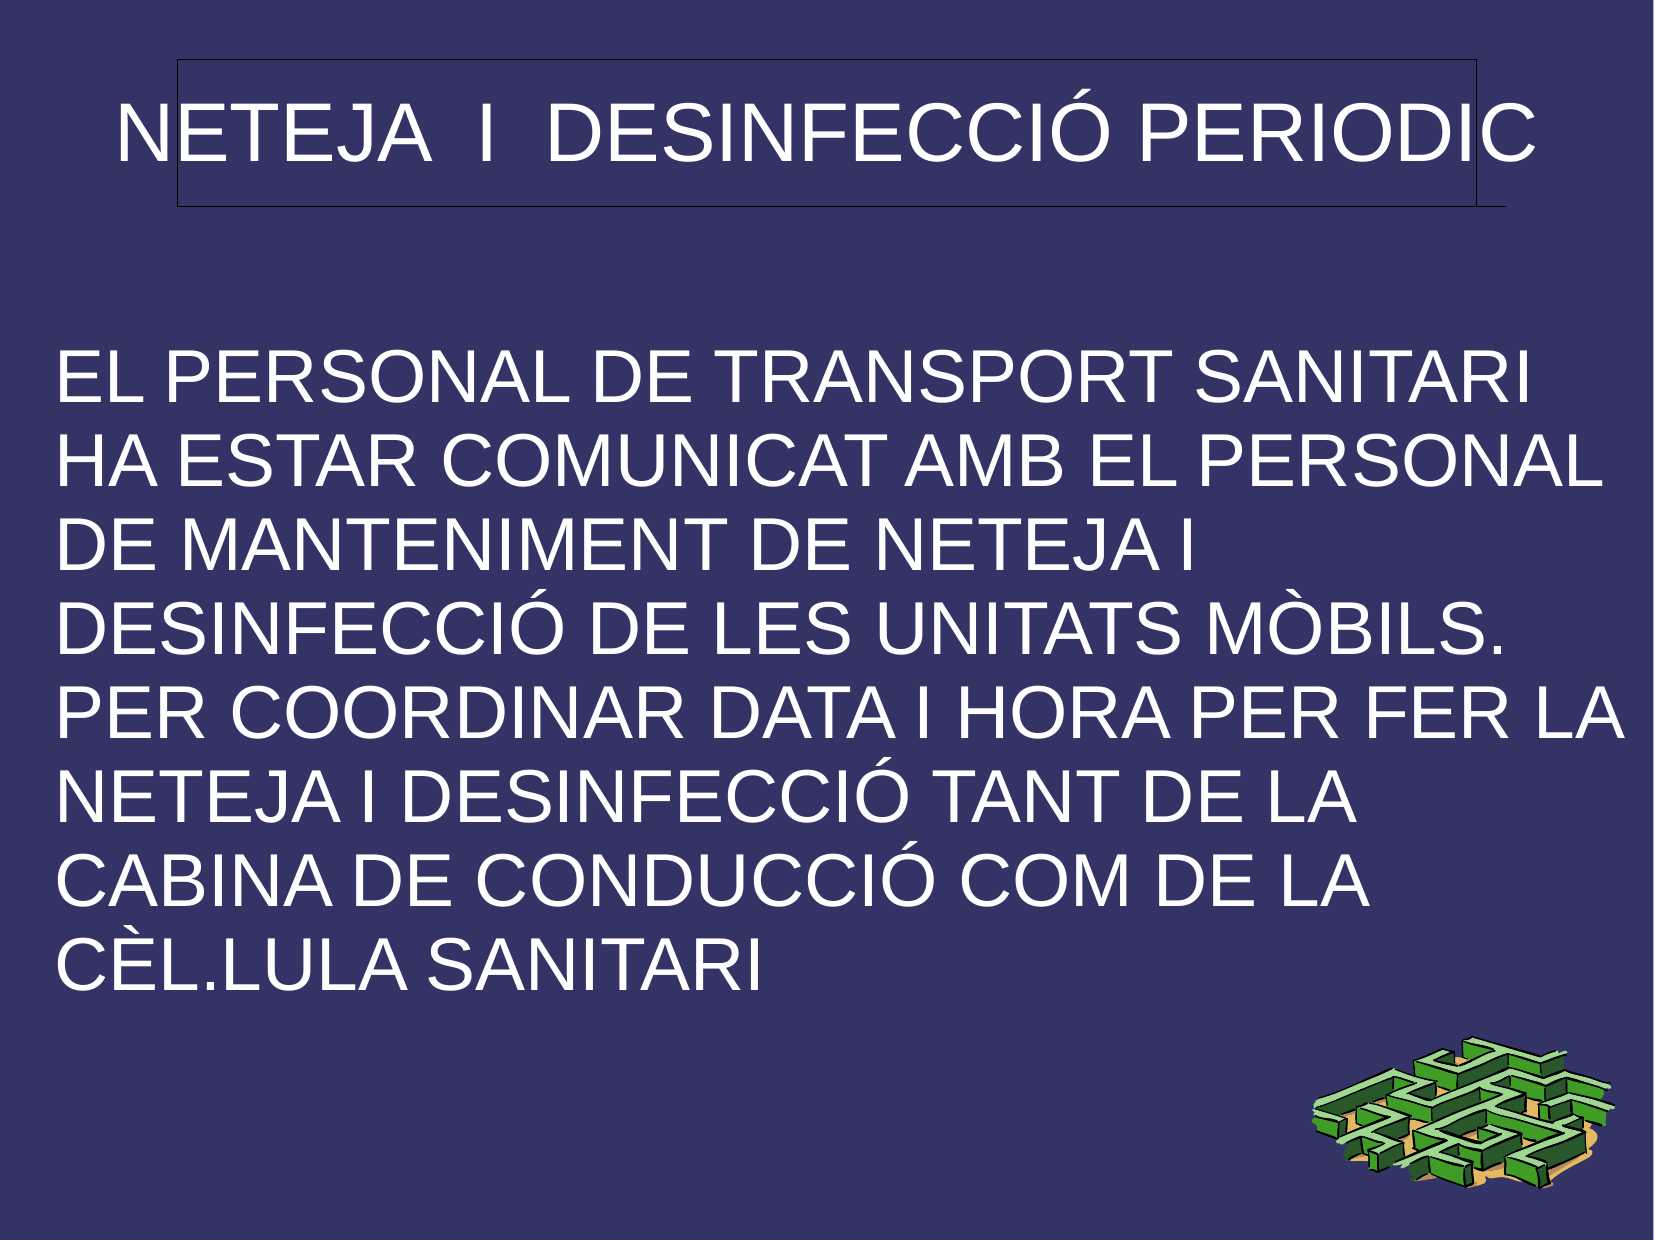

NETEJA I DESINFECCIÓ PERIODIC
EL PERSONAL DE TRANSPORT SANITARI HA ESTAR COMUNICAT AMB EL PERSONAL DE MANTENIMENT DE NETEJA I DESINFECCIÓ DE LES UNITATS MÒBILS. PER COORDINAR DATA I HORA PER FER LA NETEJA I DESINFECCIÓ TANT DE LA CABINA DE CONDUCCIÓ COM DE LA CÈL.LULA SANITARI